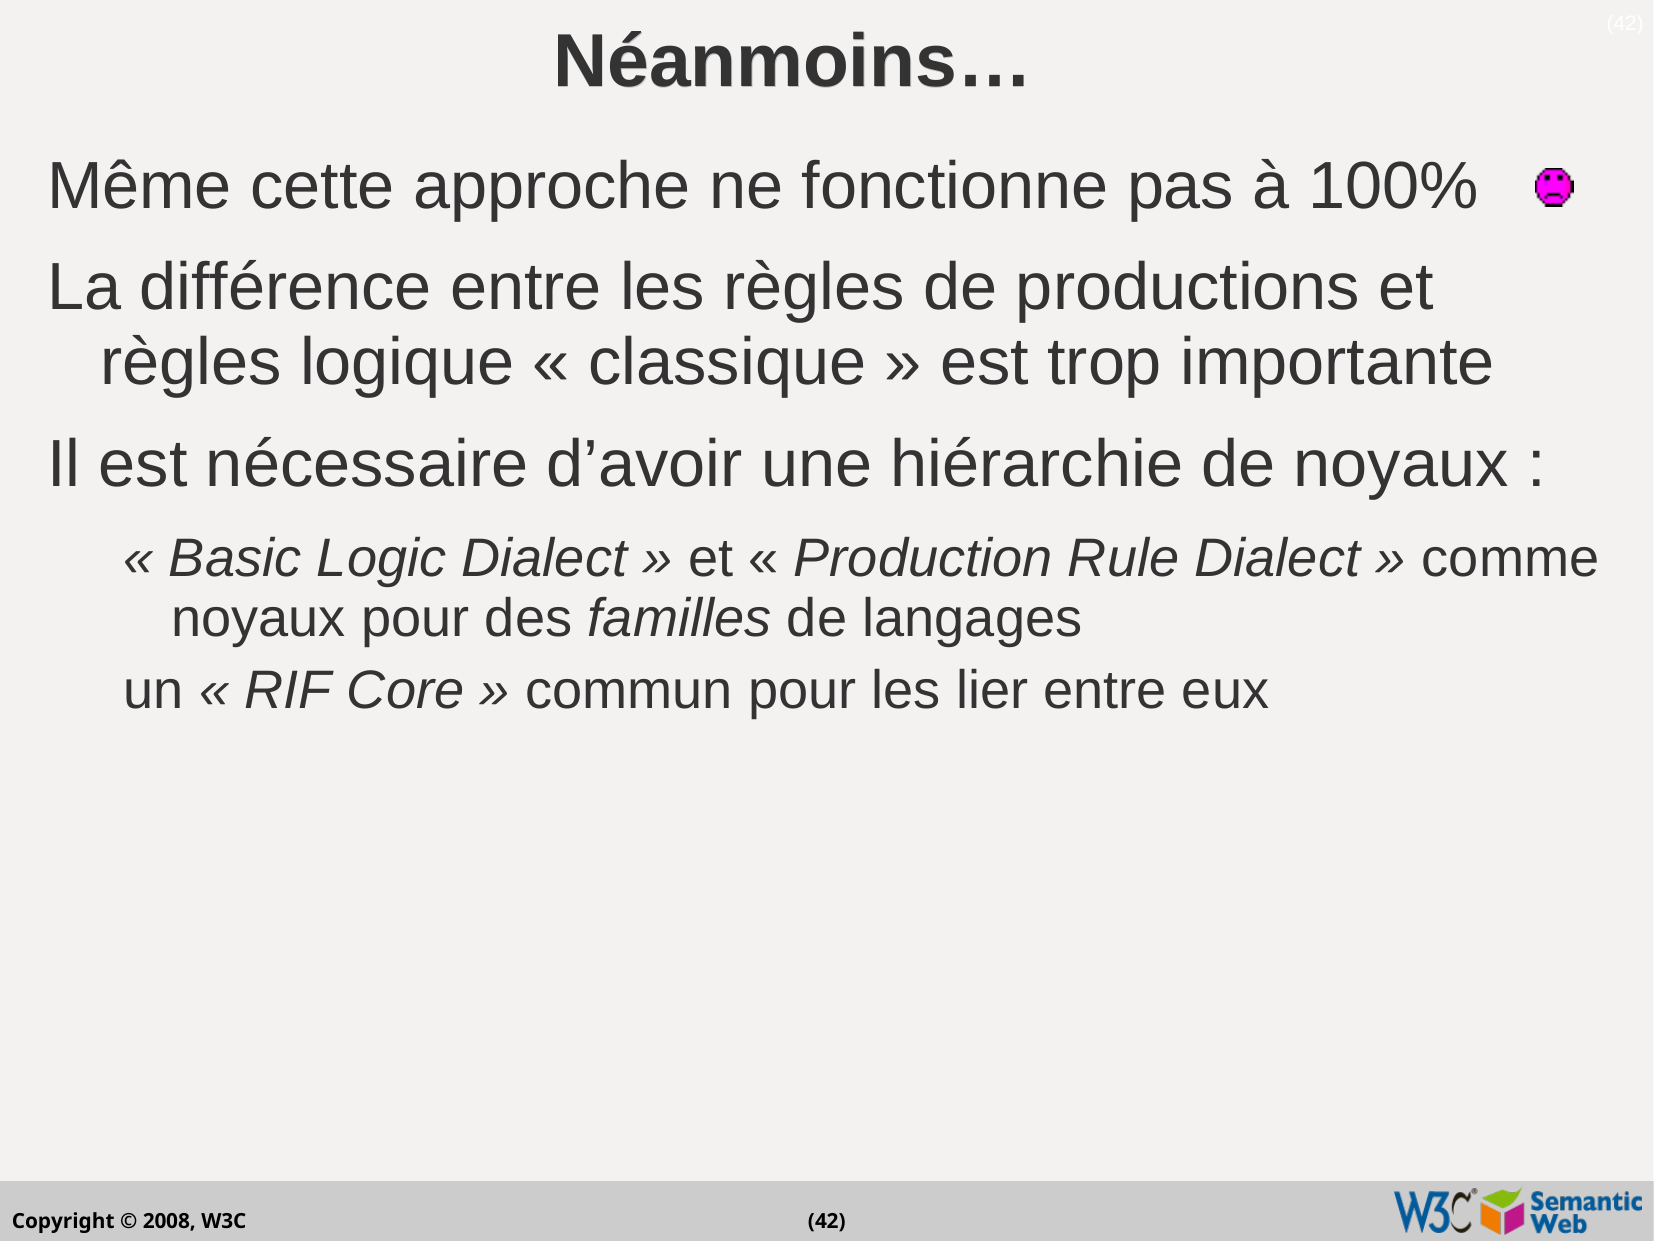

# Néanmoins…
Même cette approche ne fonctionne pas à 100%
La différence entre les règles de productions et règles logique « classique » est trop importante
Il est nécessaire d’avoir une hiérarchie de noyaux :
« Basic Logic Dialect » et « Production Rule Dialect » comme noyaux pour des familles de langages
un « RIF Core » commun pour les lier entre eux